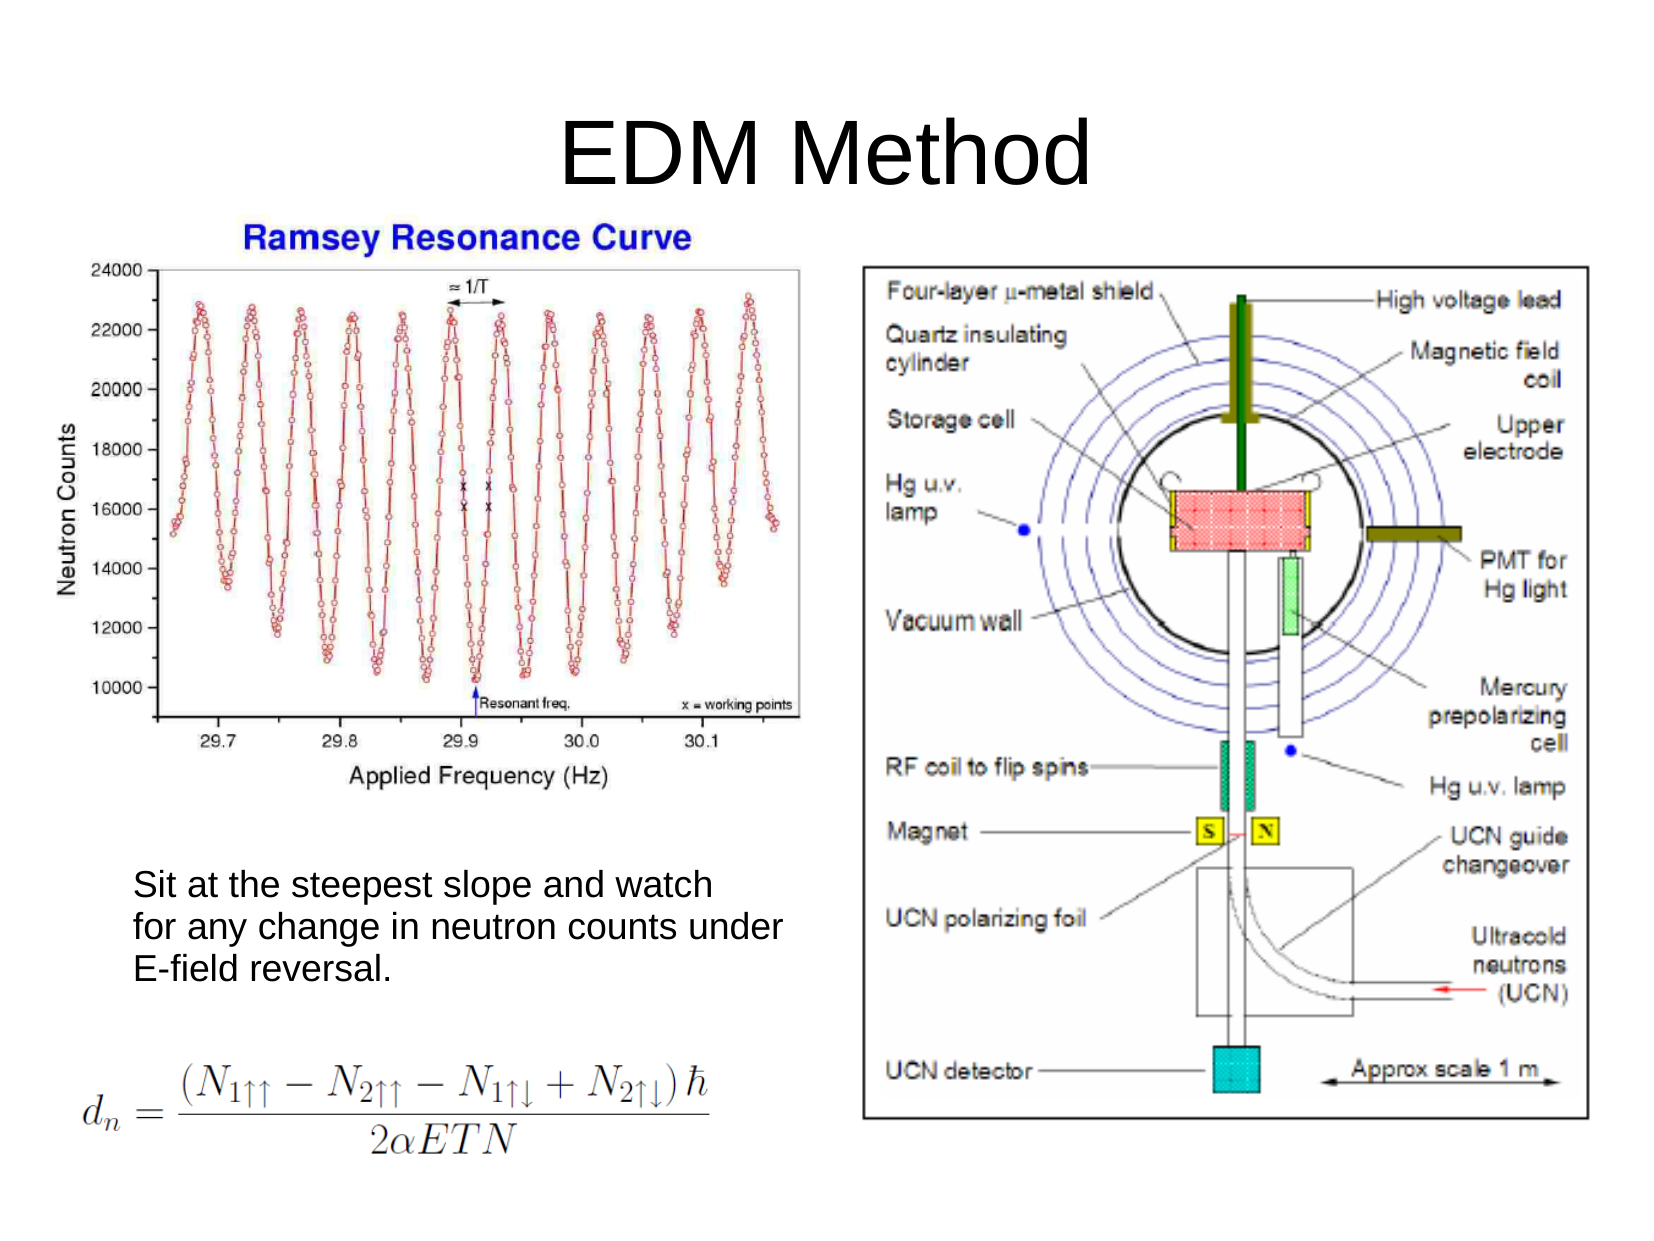

# EDM Method
Sit at the steepest slope and watch
for any change in neutron counts under
E-field reversal.